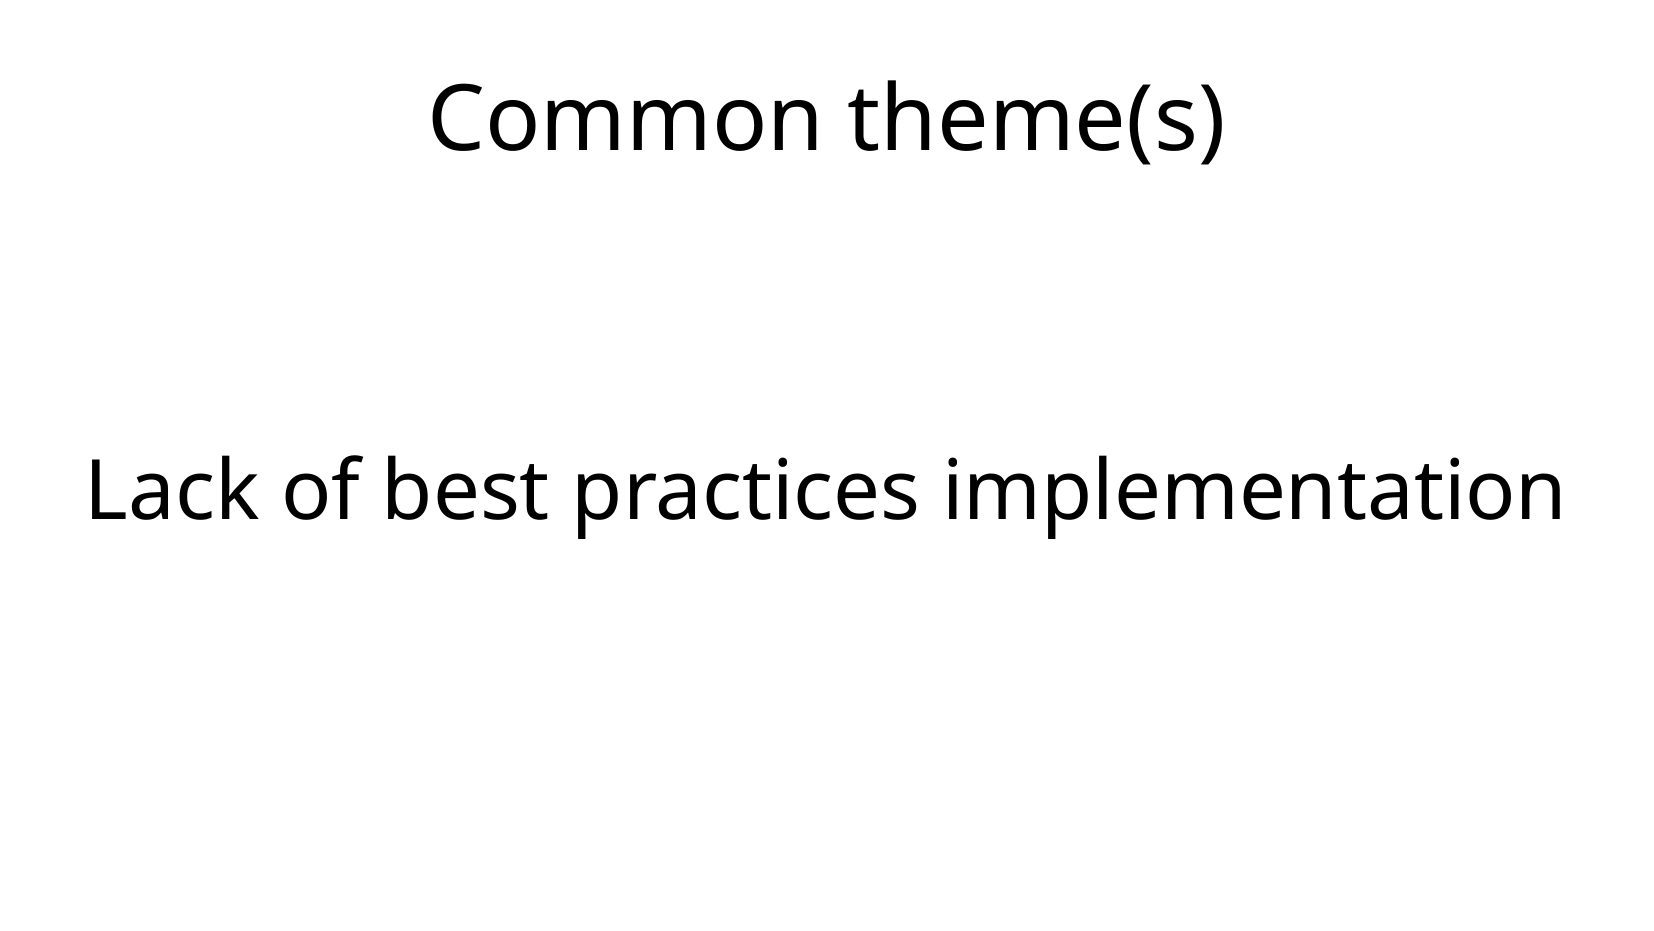

# Common theme(s)
Lack of best practices implementation